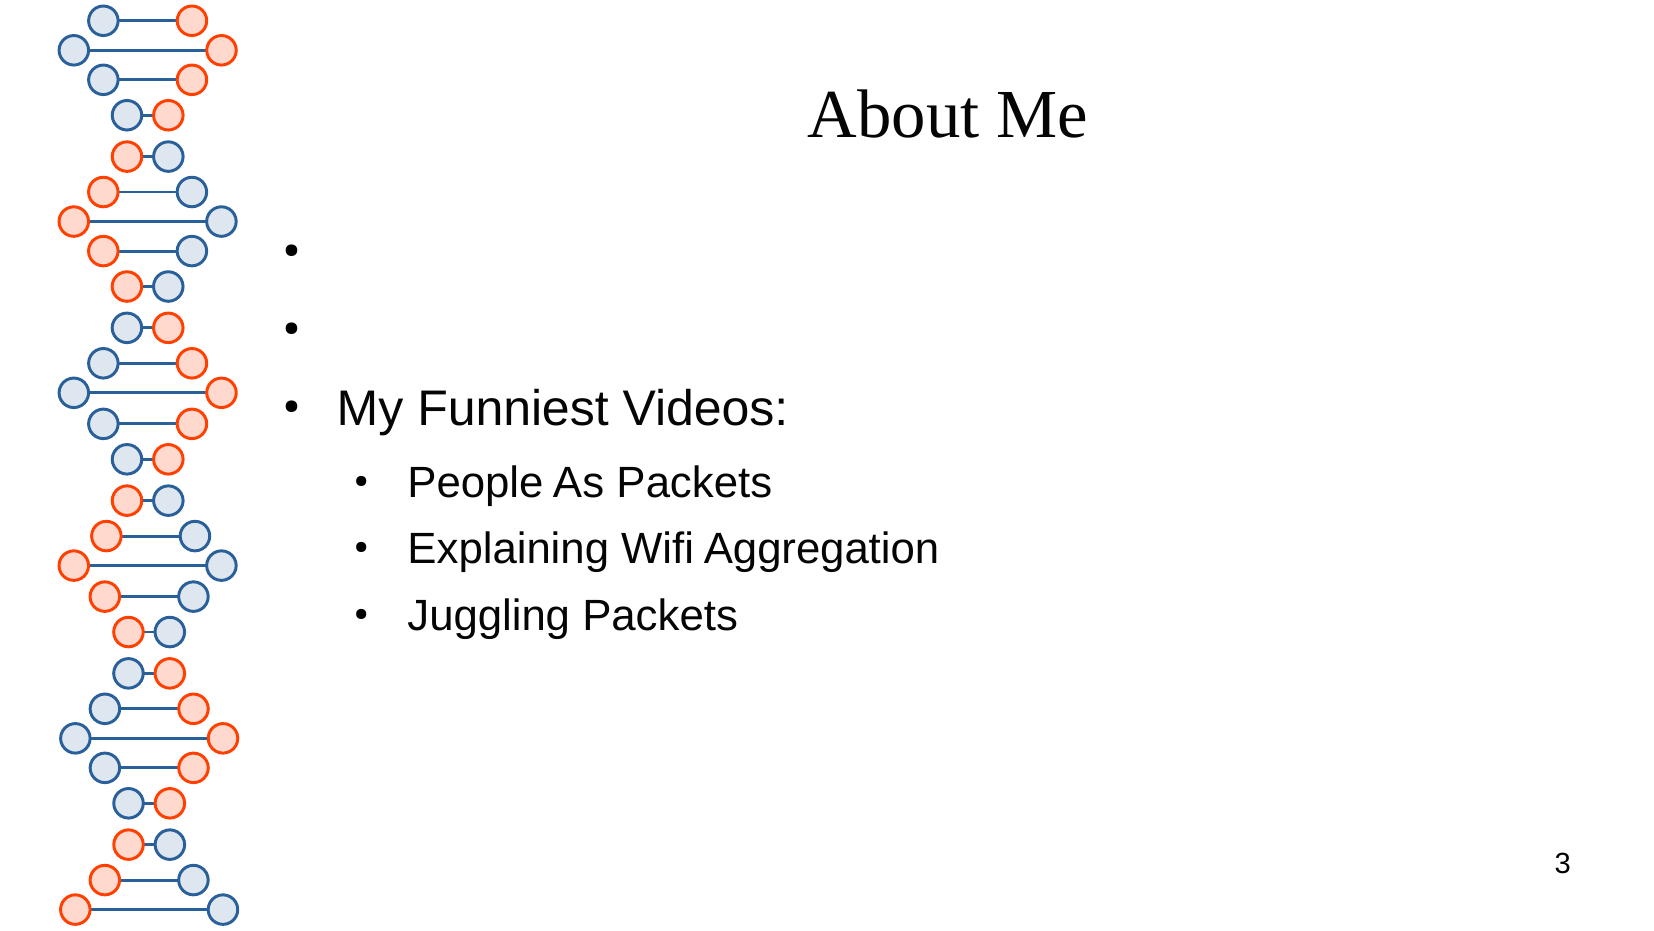

# About Me
My Funniest Videos:
People As Packets
Explaining Wifi Aggregation
Juggling Packets
3